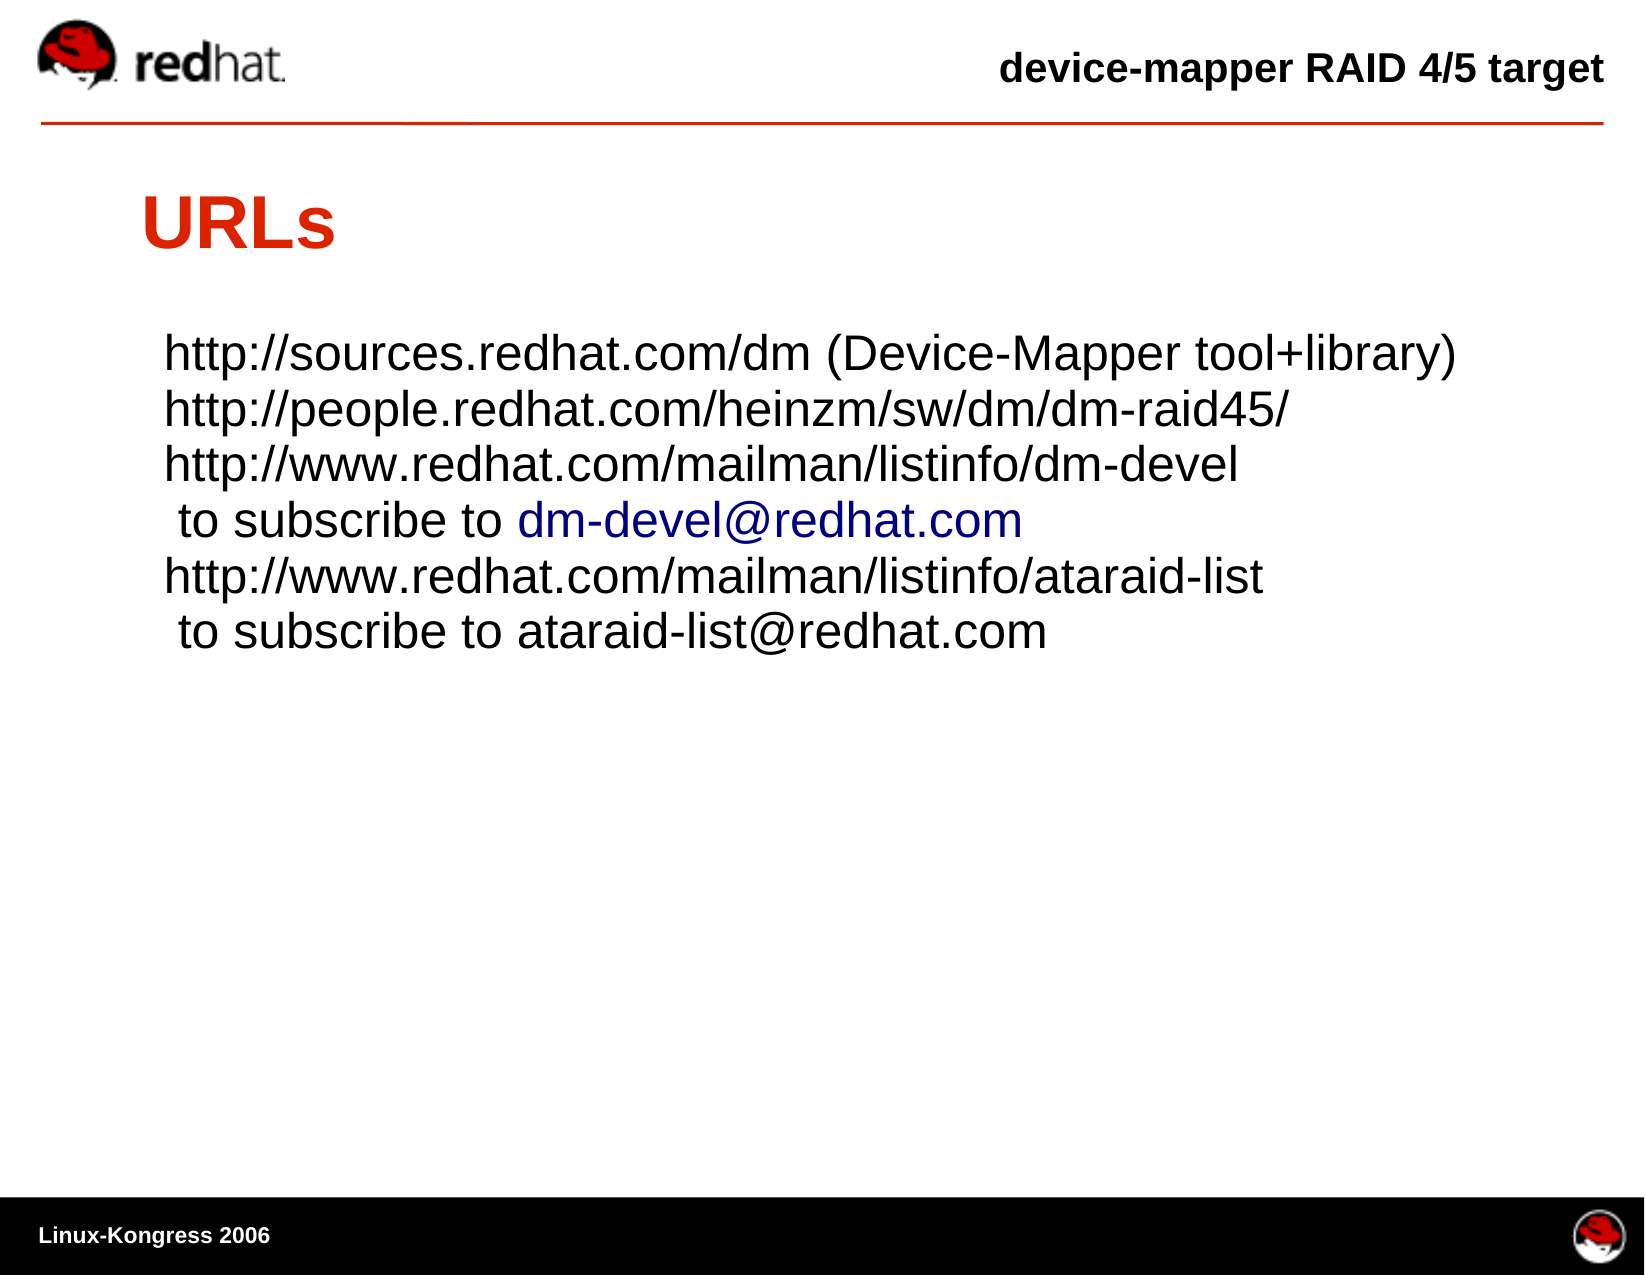

device-mapper RAID 4/5 target
URLs
 http://sources.redhat.com/dm (Device-Mapper tool+library)
 http://people.redhat.com/heinzm/sw/dm/dm-raid45/
 http://www.redhat.com/mailman/listinfo/dm-devel
 to subscribe to dm-devel@redhat.com
 http://www.redhat.com/mailman/listinfo/ataraid-list
 to subscribe to ataraid-list@redhat.com
Linux-Kongress 2006